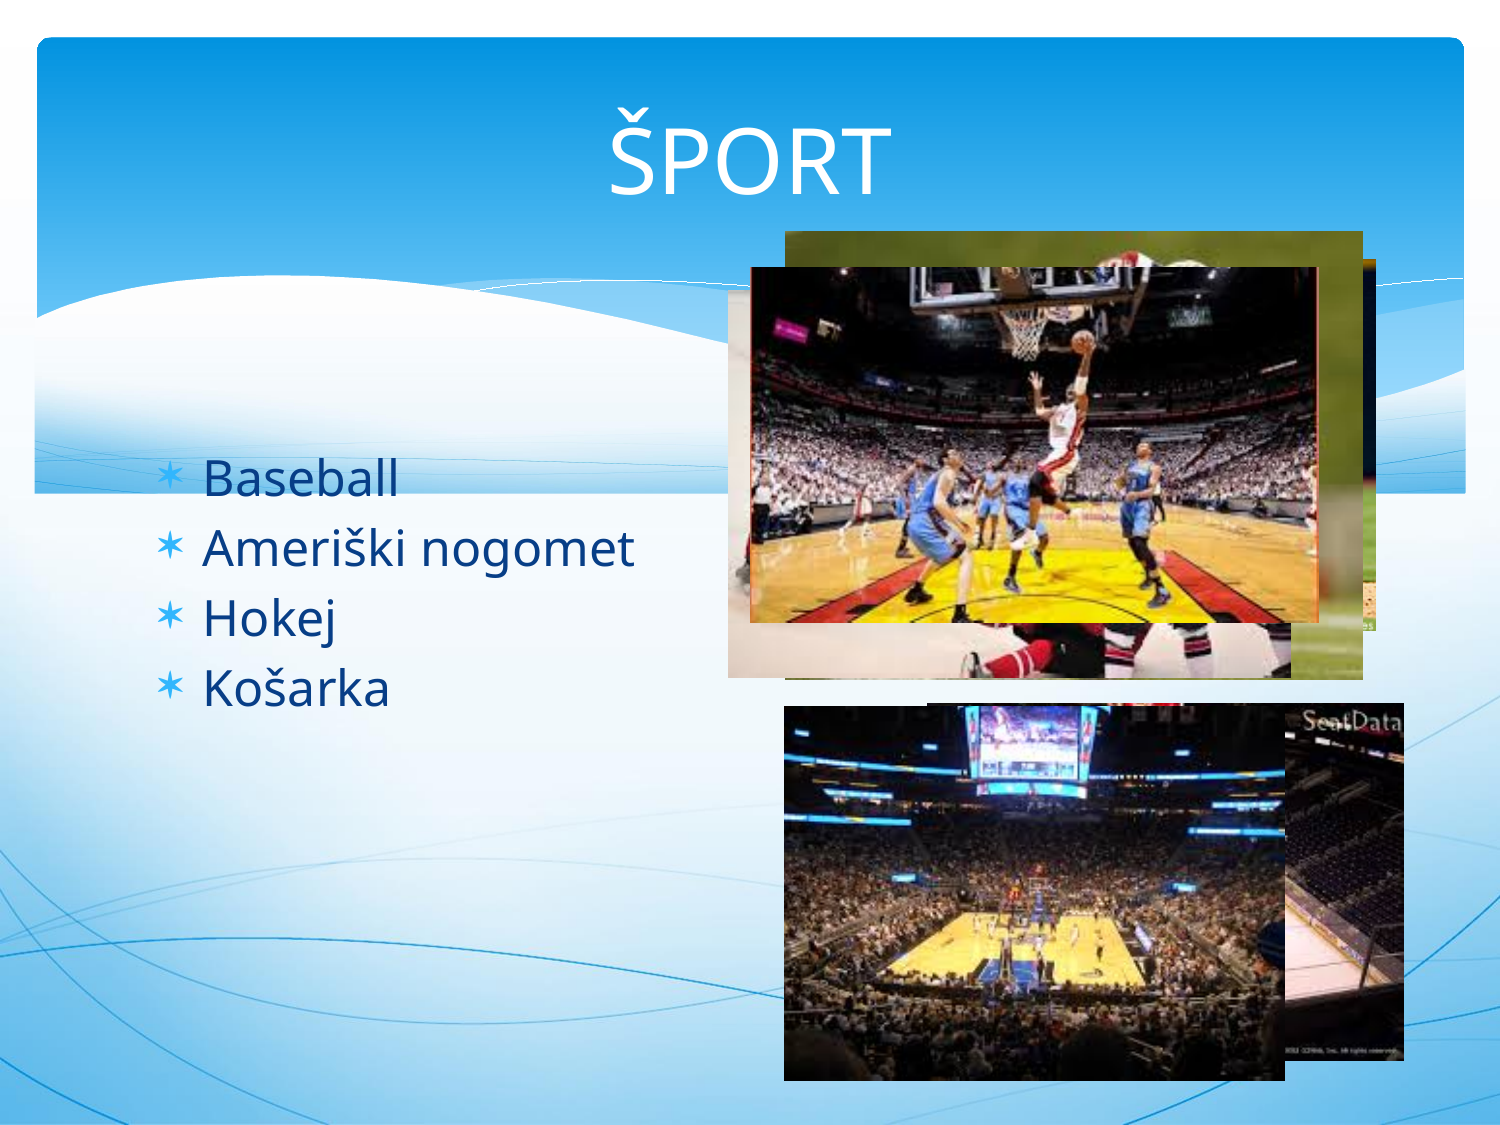

ŠPORT
# Baseball
Ameriški nogomet
Hokej
Košarka